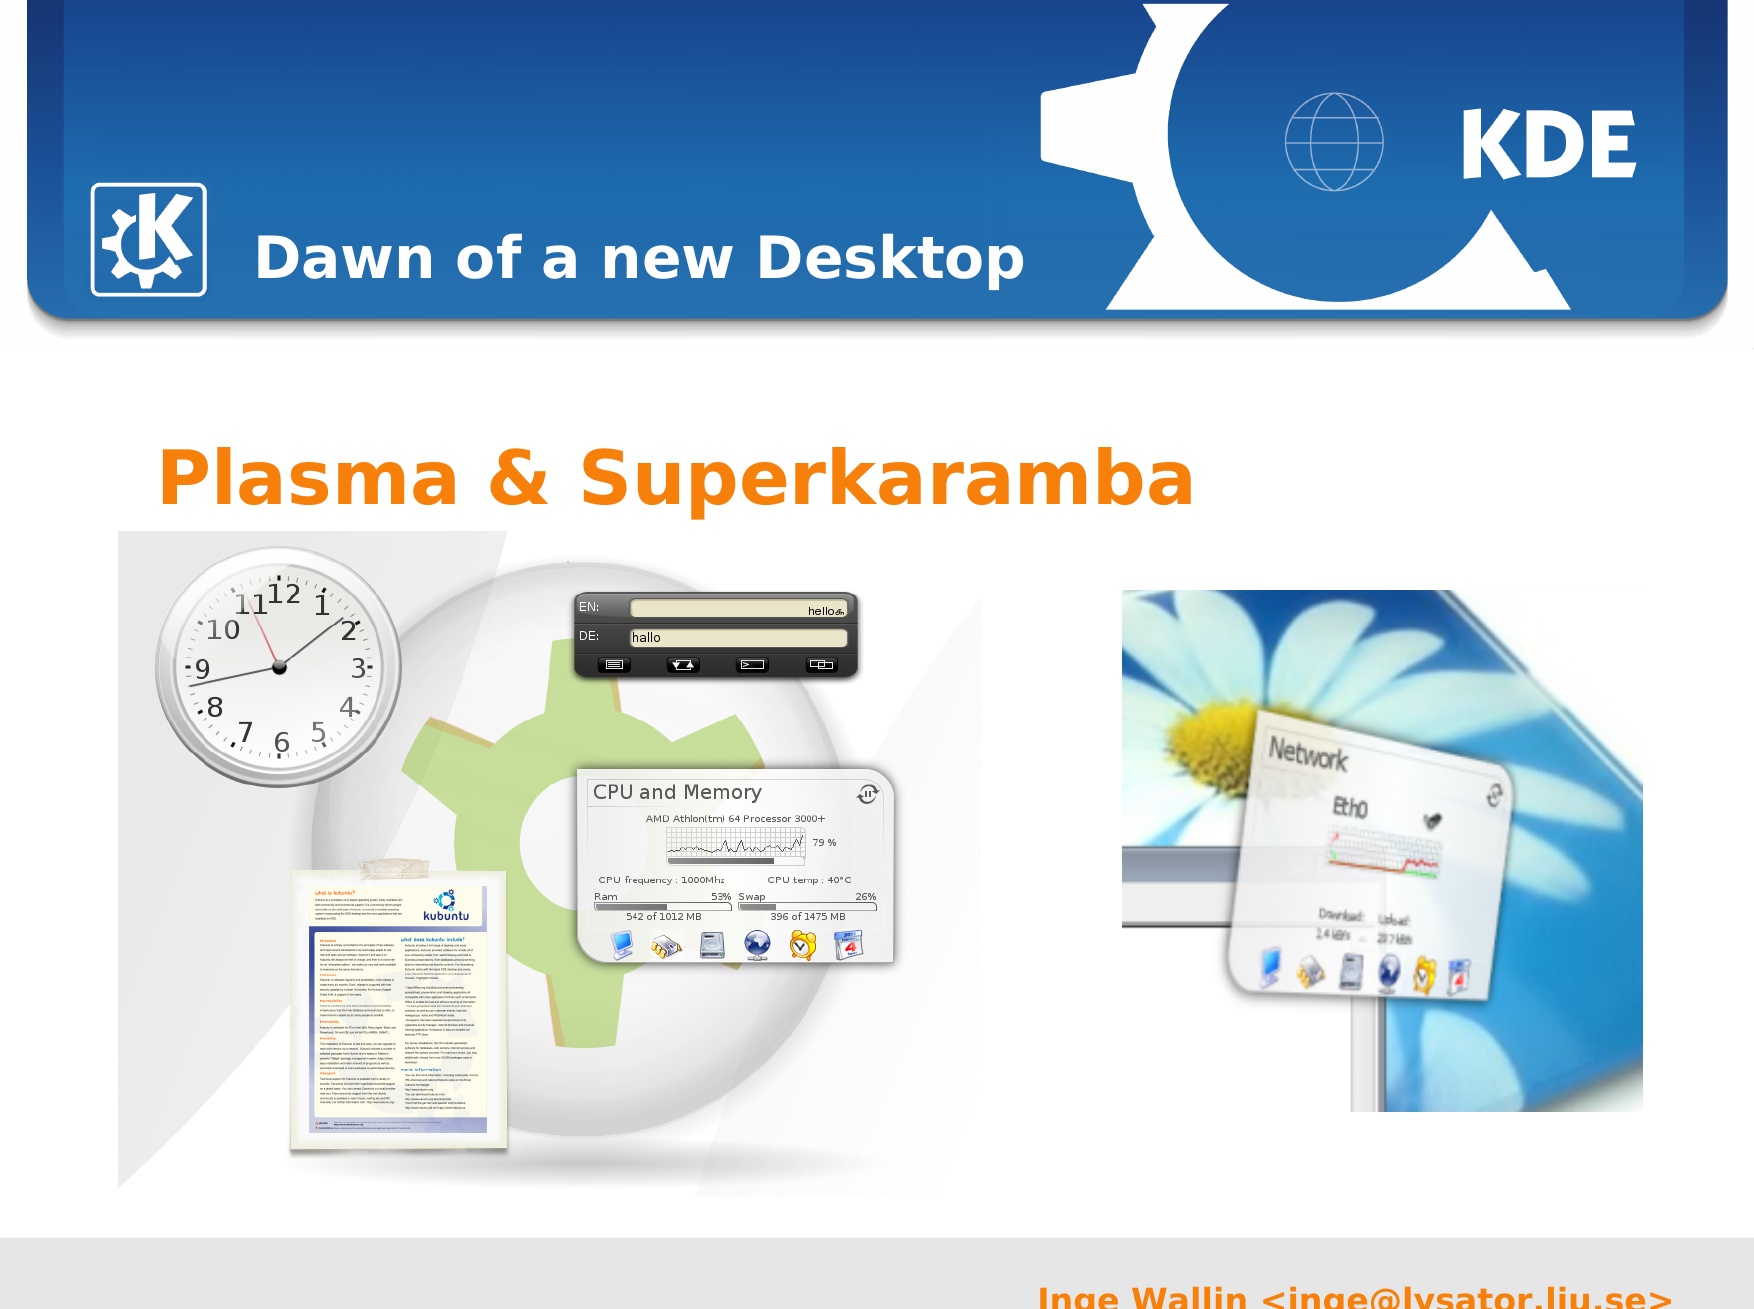

Dawn of a new Desktop
Plasma & Superkaramba